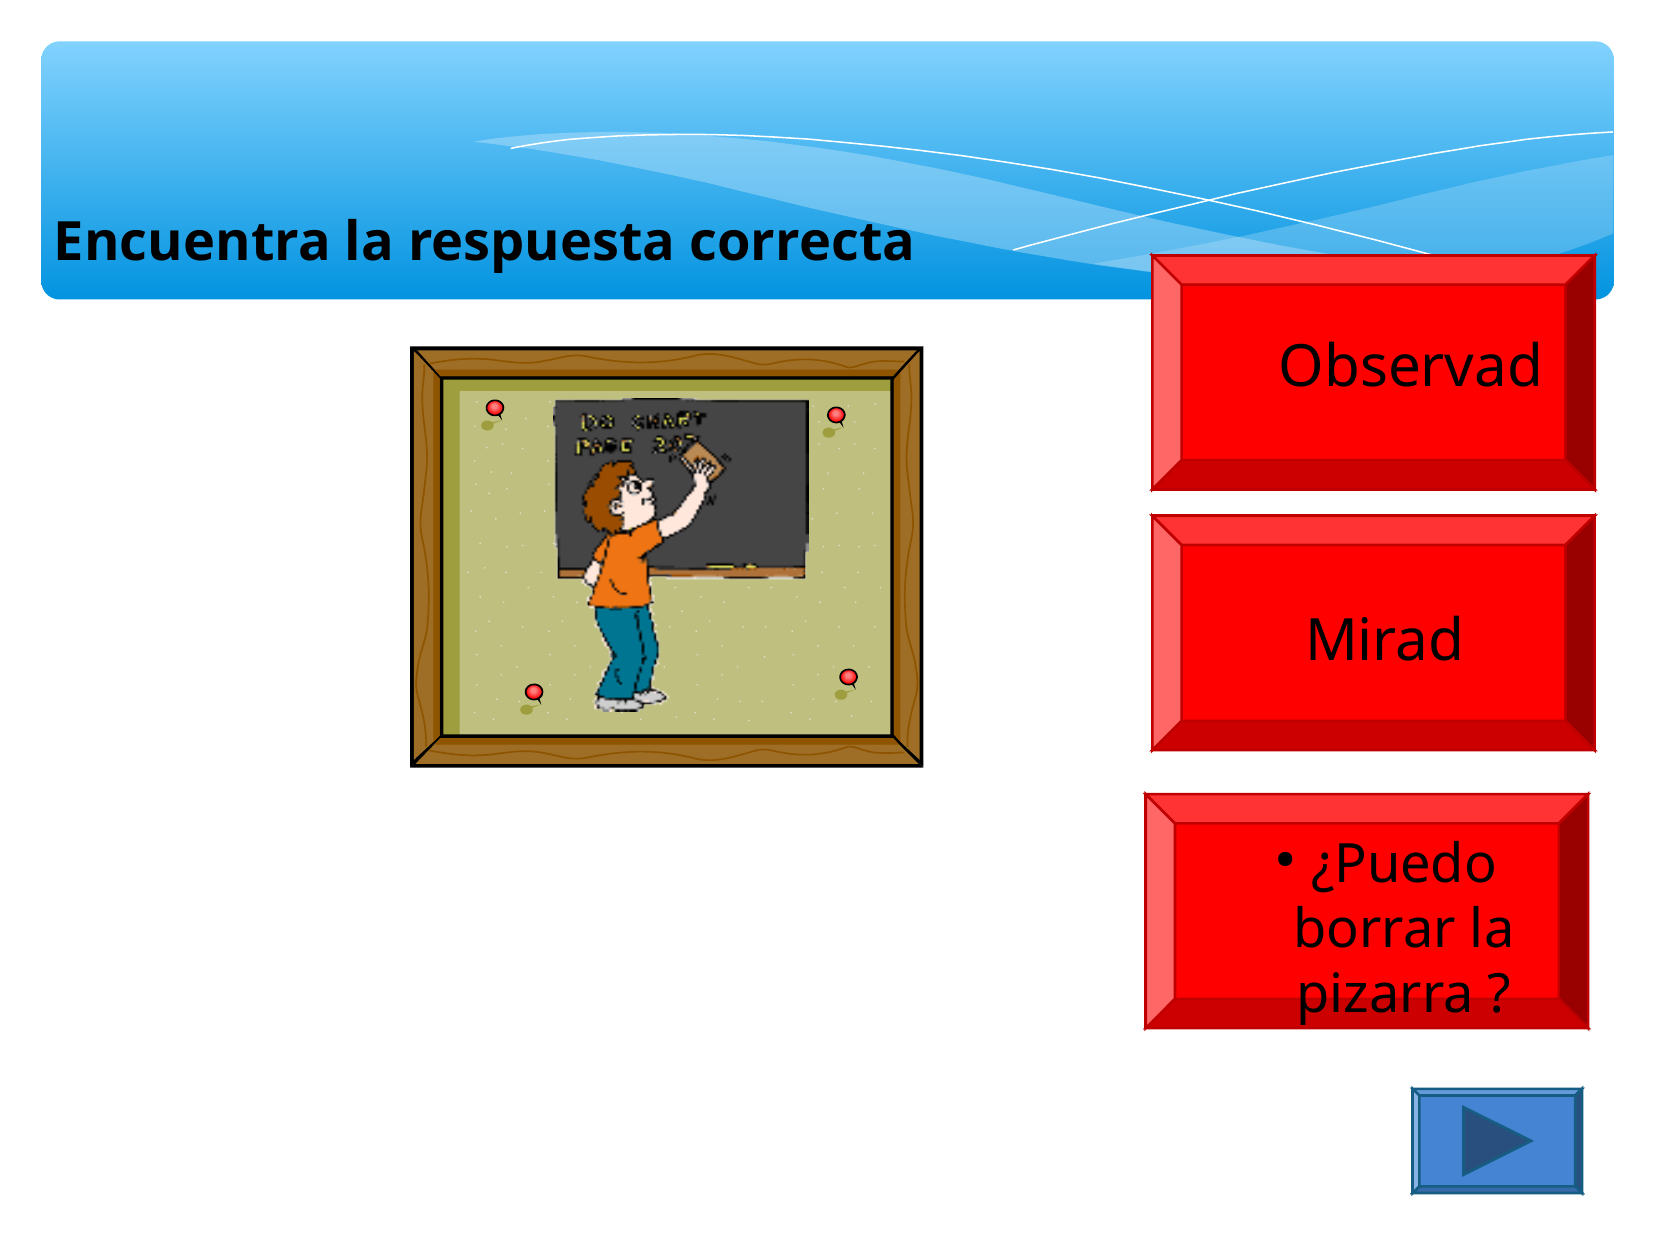

Encuentra la respuesta correcta
Observad
Mirad
¿Puedo borrar la pizarra ?